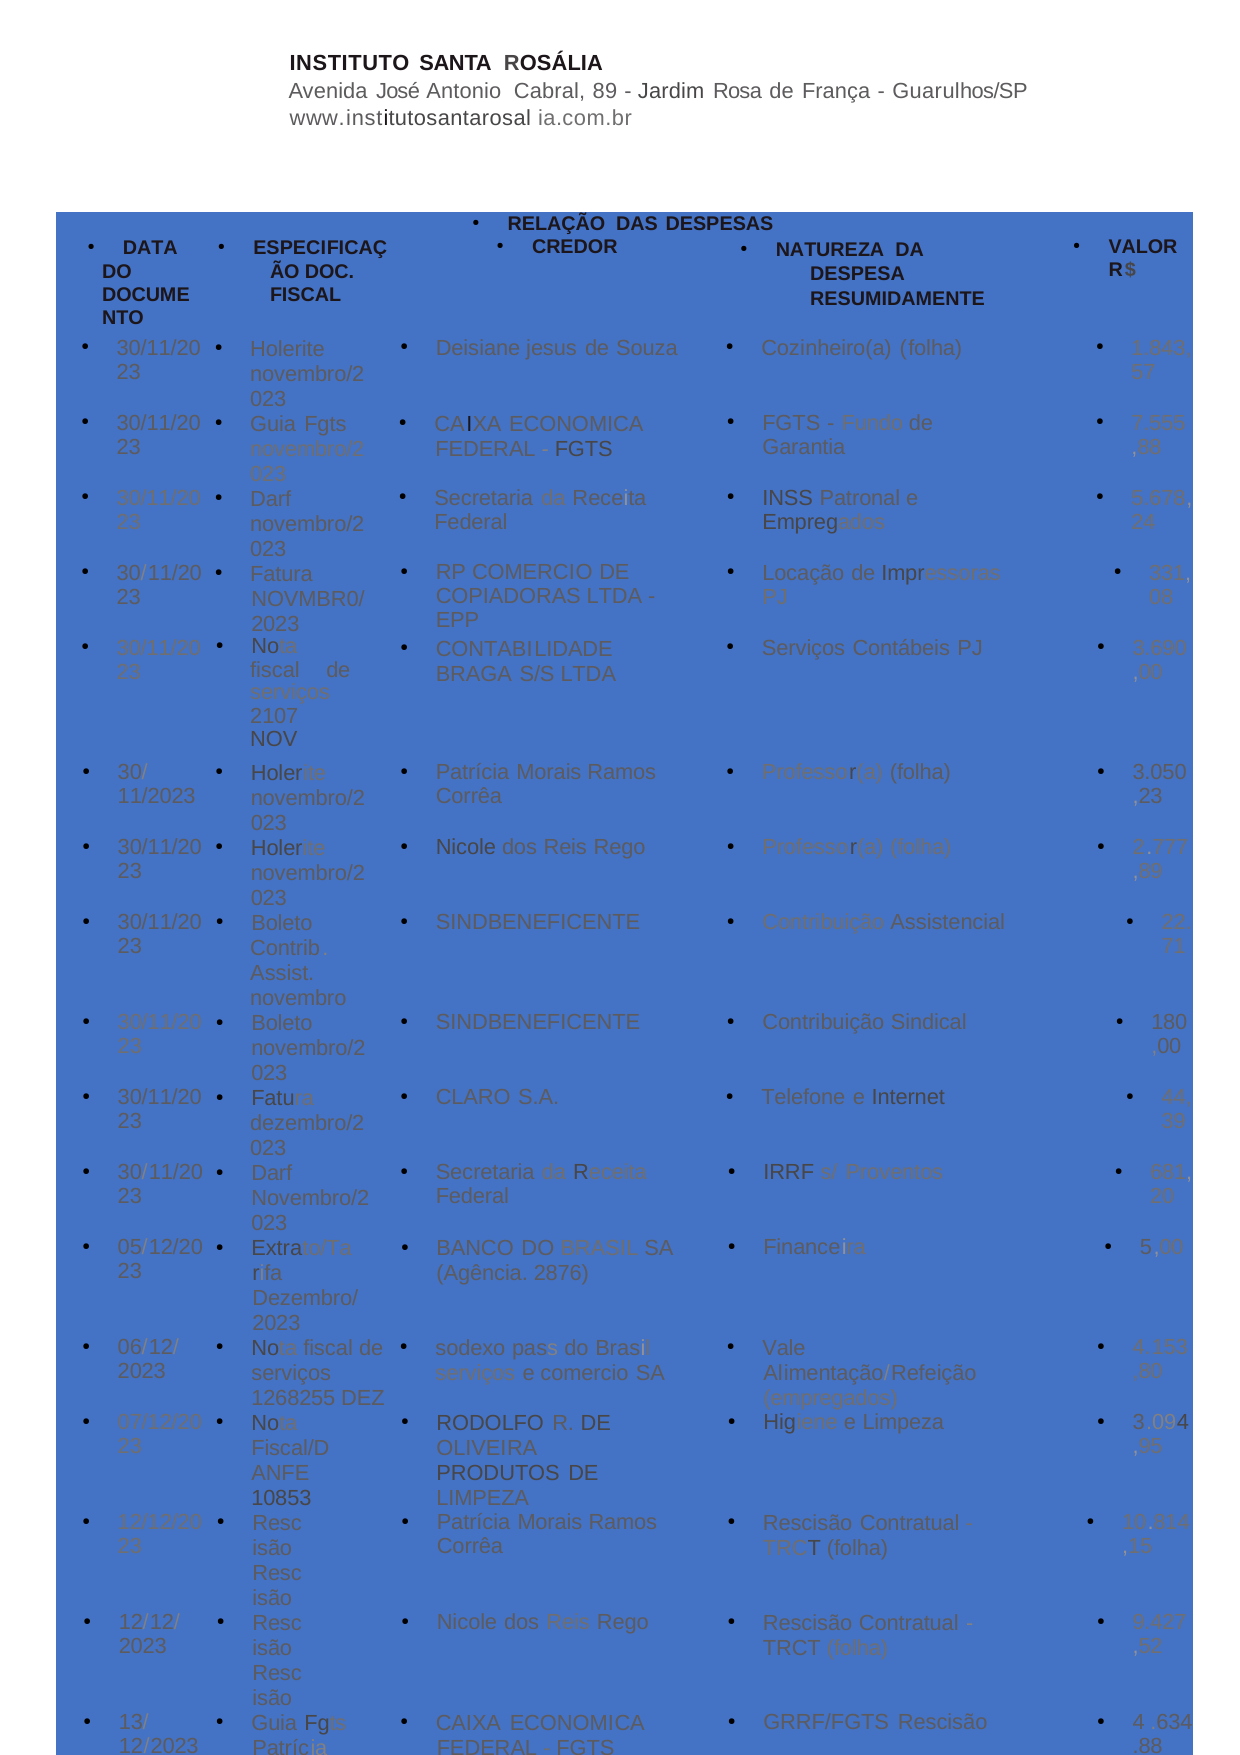

INSTITUTO SANTA ROSÁLIA
Avenida José Antonio Cabral, 89 - Jardim Rosa de França - Guarulhos/SP www.institutosantarosal ia.com.br
| RELAÇÃO DAS DESPESAS | | | | |
| --- | --- | --- | --- | --- |
| DATA DO DOCUMENTO | ESPECIFICAÇÃO DOC. FISCAL | CREDOR | NATUREZA DA DESPESA RESUMIDAMENTE | VALOR R$ |
| 30/11/2023 | Holerite novembro/2023 | Deisiane jesus de Souza | Cozinheiro(a) (folha) | 1.843,57 |
| 30/11/2023 | Guia Fgts novembro/2023 | CAIXA ECONOMICA FEDERAL - FGTS | FGTS - Fundo de Garantia | 7.555 ,88 |
| 30/11/2023 | Darf novembro/2023 | Secretaria da Receita Federal | INSS Patronal e Empregados | 5.678,24 |
| 30/11/2023 | Fatura NOVMBR0/2023 | RP COMERCIO DE COPIADORAS LTDA -EPP | Locação de Impressoras PJ | 331,08 |
| 30/11/2023 | Nota fiscal de serviços 2107 NOV | CONTABILIDADE BRAGA S/S LTDA | Serviços Contábeis PJ | 3.690,00 |
| 30/ 11/2023 | Holerite novembro/2023 | Patrícia Morais Ramos Corrêa | Professor(a) (folha) | 3.050,23 |
| 30/11/2023 | Holerite novembro/2023 | Nicole dos Reis Rego | Professor(a) (folha) | 2.777 ,89 |
| 30/11/2023 | Boleto Contrib. Assist. novembro | SINDBENEFICENTE | Contribuição Assistencial | 22.71 |
| 30/11/2023 | Boleto novembro/2023 | SINDBENEFICENTE | Contribuição Sindical | 180,00 |
| 30/11/2023 | Fatura dezembro/2023 | CLARO S.A. | Telefone e Internet | 44,39 |
| 30/11/2023 | Darf Novembro/2023 | Secretaria da Receita Federal | IRRF s/ Proventos | 681,20 |
| 05/12/2023 | Extrato/Ta rifa Dezembro/2023 | BANCO DO BRASIL SA (Agência. 2876) | Financeira | 5,00 |
| 06/12/ 2023 | Nota fiscal de serviços 1268255 DEZ | sodexo pass do Brasil serviços e comercio SA | Vale Alimentação/Refeição (empregados) | 4.153,80 |
| 07/12/2023 | Nota Fiscal/DANFE 10853 | RODOLFO R. DE OLIVEIRA PRODUTOS DE LIMPEZA | Higiene e Limpeza | 3.094,95 |
| 12/12/2023 | Rescisão Rescisão | Patrícia Morais Ramos Corrêa | Rescisão Contratual - TRCT (folha) | 10.814,15 |
| 12/12/ 2023 | Rescisão Rescisão | Nicole dos Reis Rego | Rescisão Contratual - TRCT (folha) | 9.427 ,52 |
| 13/ 12/2023 | Guia Fgts Patrícia Morais | CAIXA ECONOMICA FEDERAL - FGTS | GRRF/FGTS Rescisão | 4 .634.88 |
| 13/12/2023 | Guia Fgts Nicole dos Reis | CAIXA ECONOMICA FEDERAL - FGTS | GRRF/FGTS Rescisão | 2.501.98 |
| 14/12/2023 | Holerite 2 Parcela 13 | Luzinete de Sousa Moura Santos | Décimo Terceiro Salário | |
| | | | | 1.150,17 |
| 14/ 12/2023 | Holerite 2 Parcela 13 | Rafaela Maris Belo | Décimo Terceiro Salário | 818,89 |